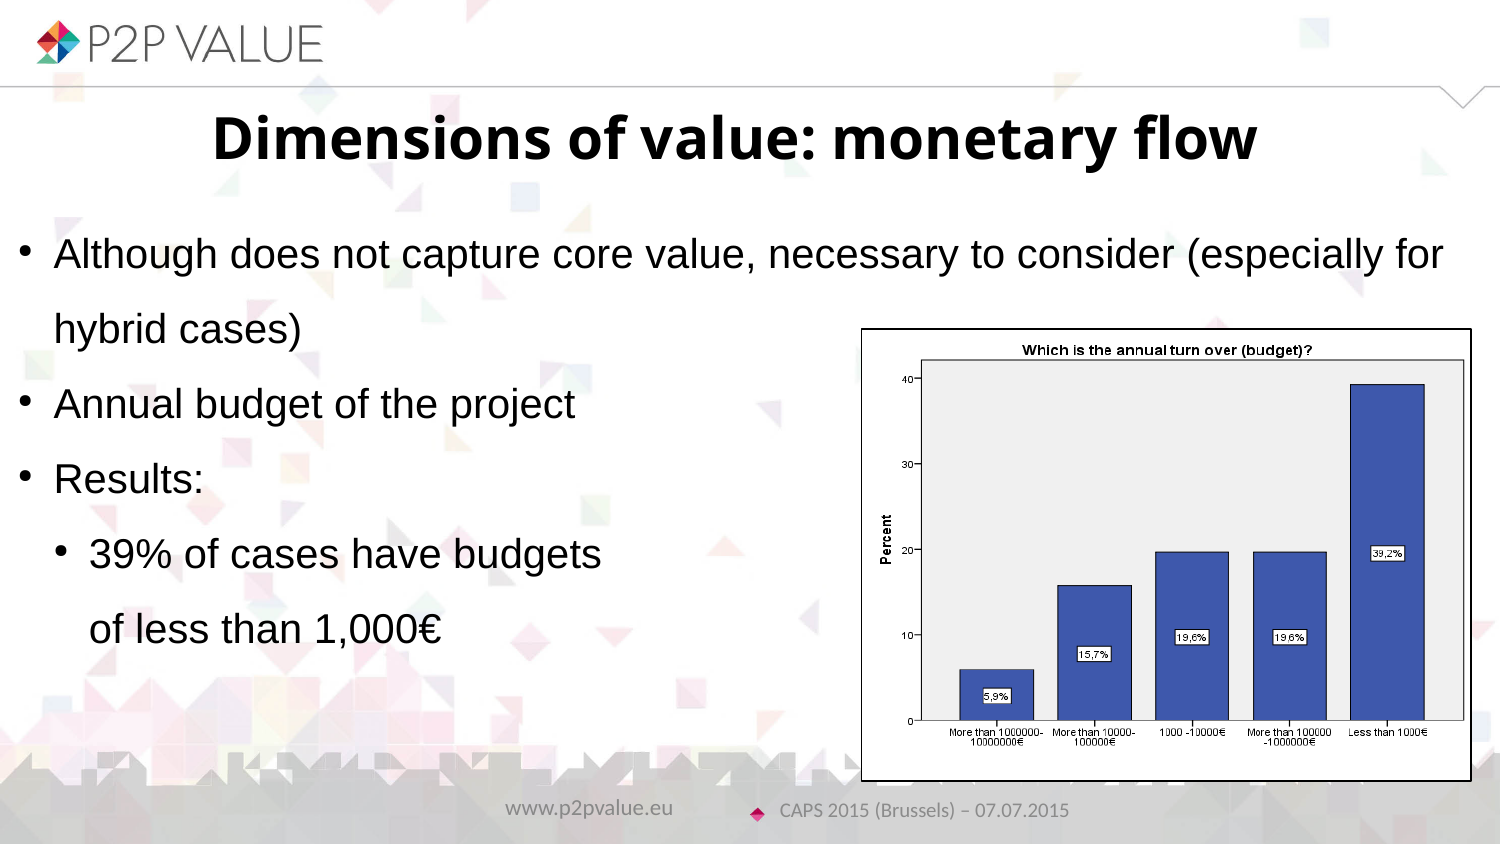

# Dimensions of value: monetary flow
Although does not capture core value, necessary to consider (especially for hybrid cases)
Annual budget of the project
Results:
39% of cases have budgets
of less than 1,000€
www.p2pvalue.eu
CAPS 2015 (Brussels) – 07.07.2015